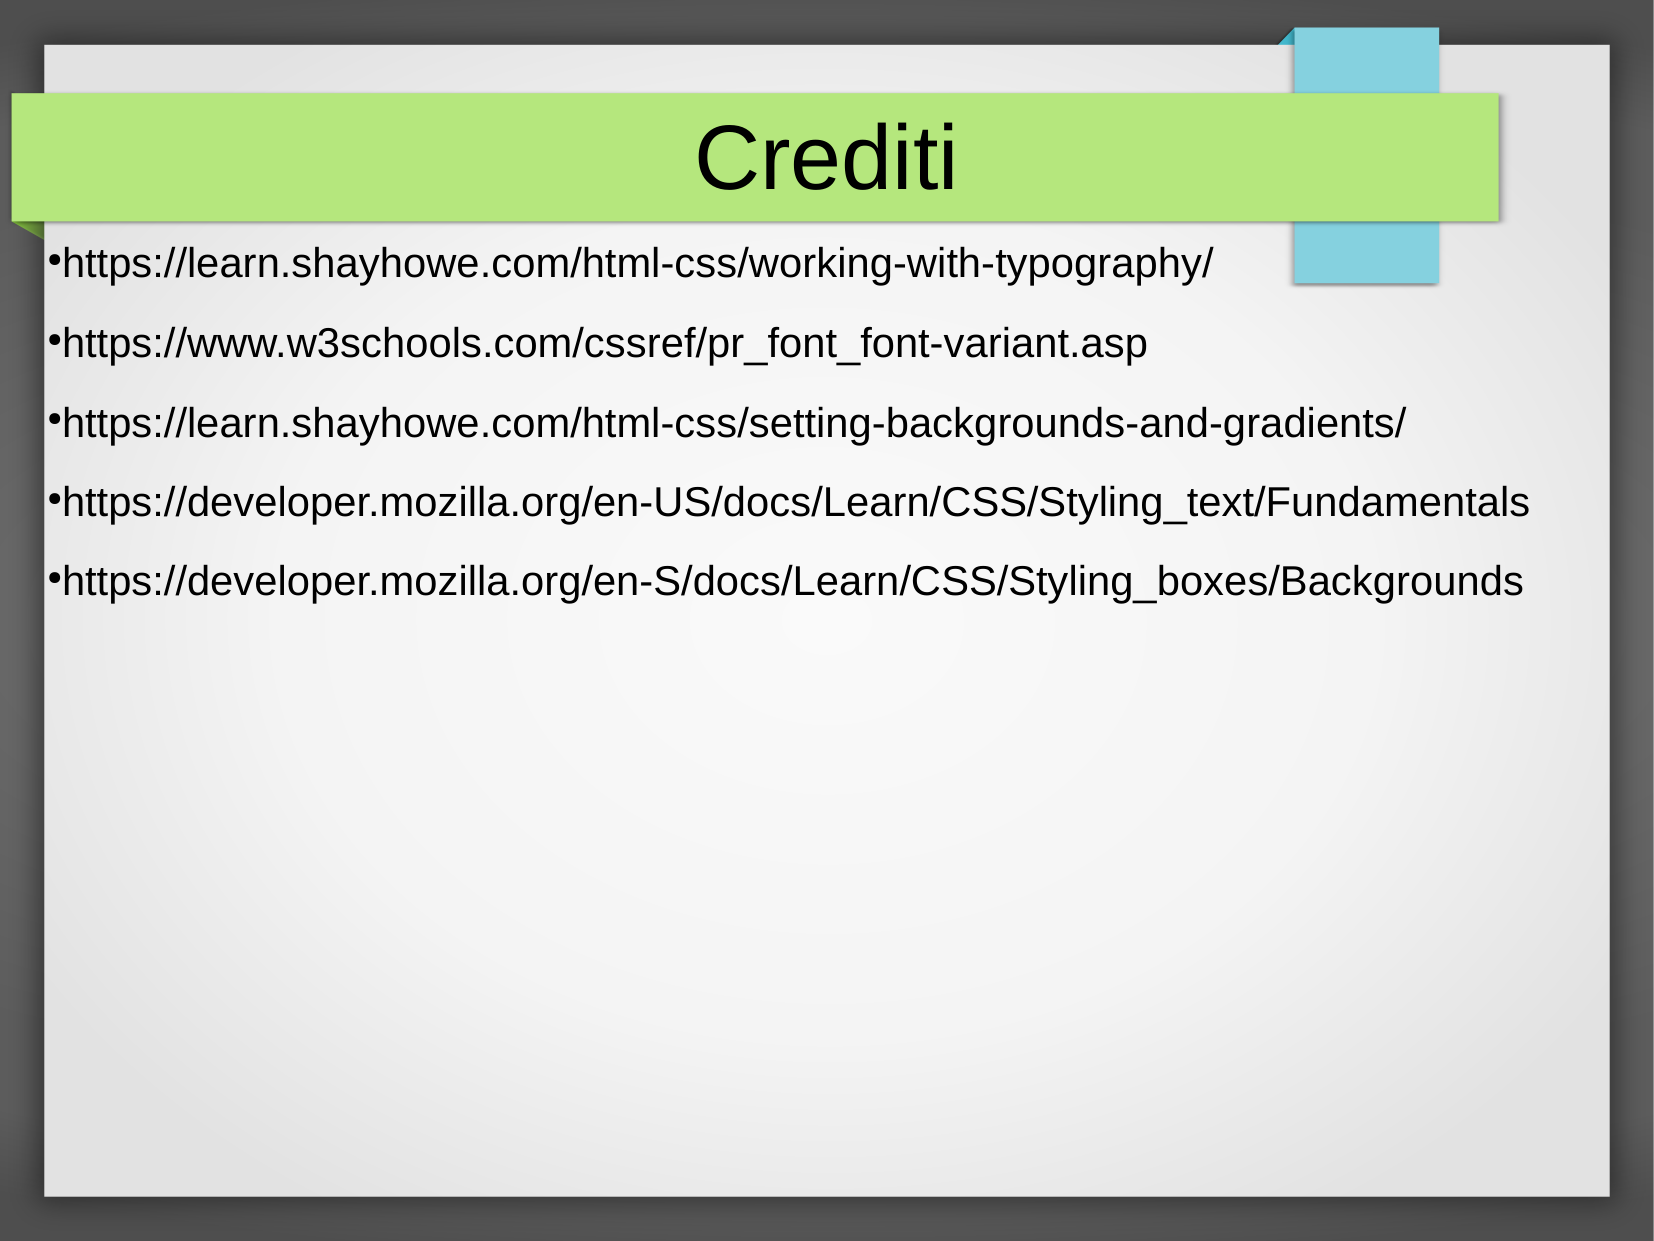

# Crediti
https://learn.shayhowe.com/html-css/working-with-typography/
https://www.w3schools.com/cssref/pr_font_font-variant.asp
https://learn.shayhowe.com/html-css/setting-backgrounds-and-gradients/
https://developer.mozilla.org/en-US/docs/Learn/CSS/Styling_text/Fundamentals
https://developer.mozilla.org/en-S/docs/Learn/CSS/Styling_boxes/Backgrounds